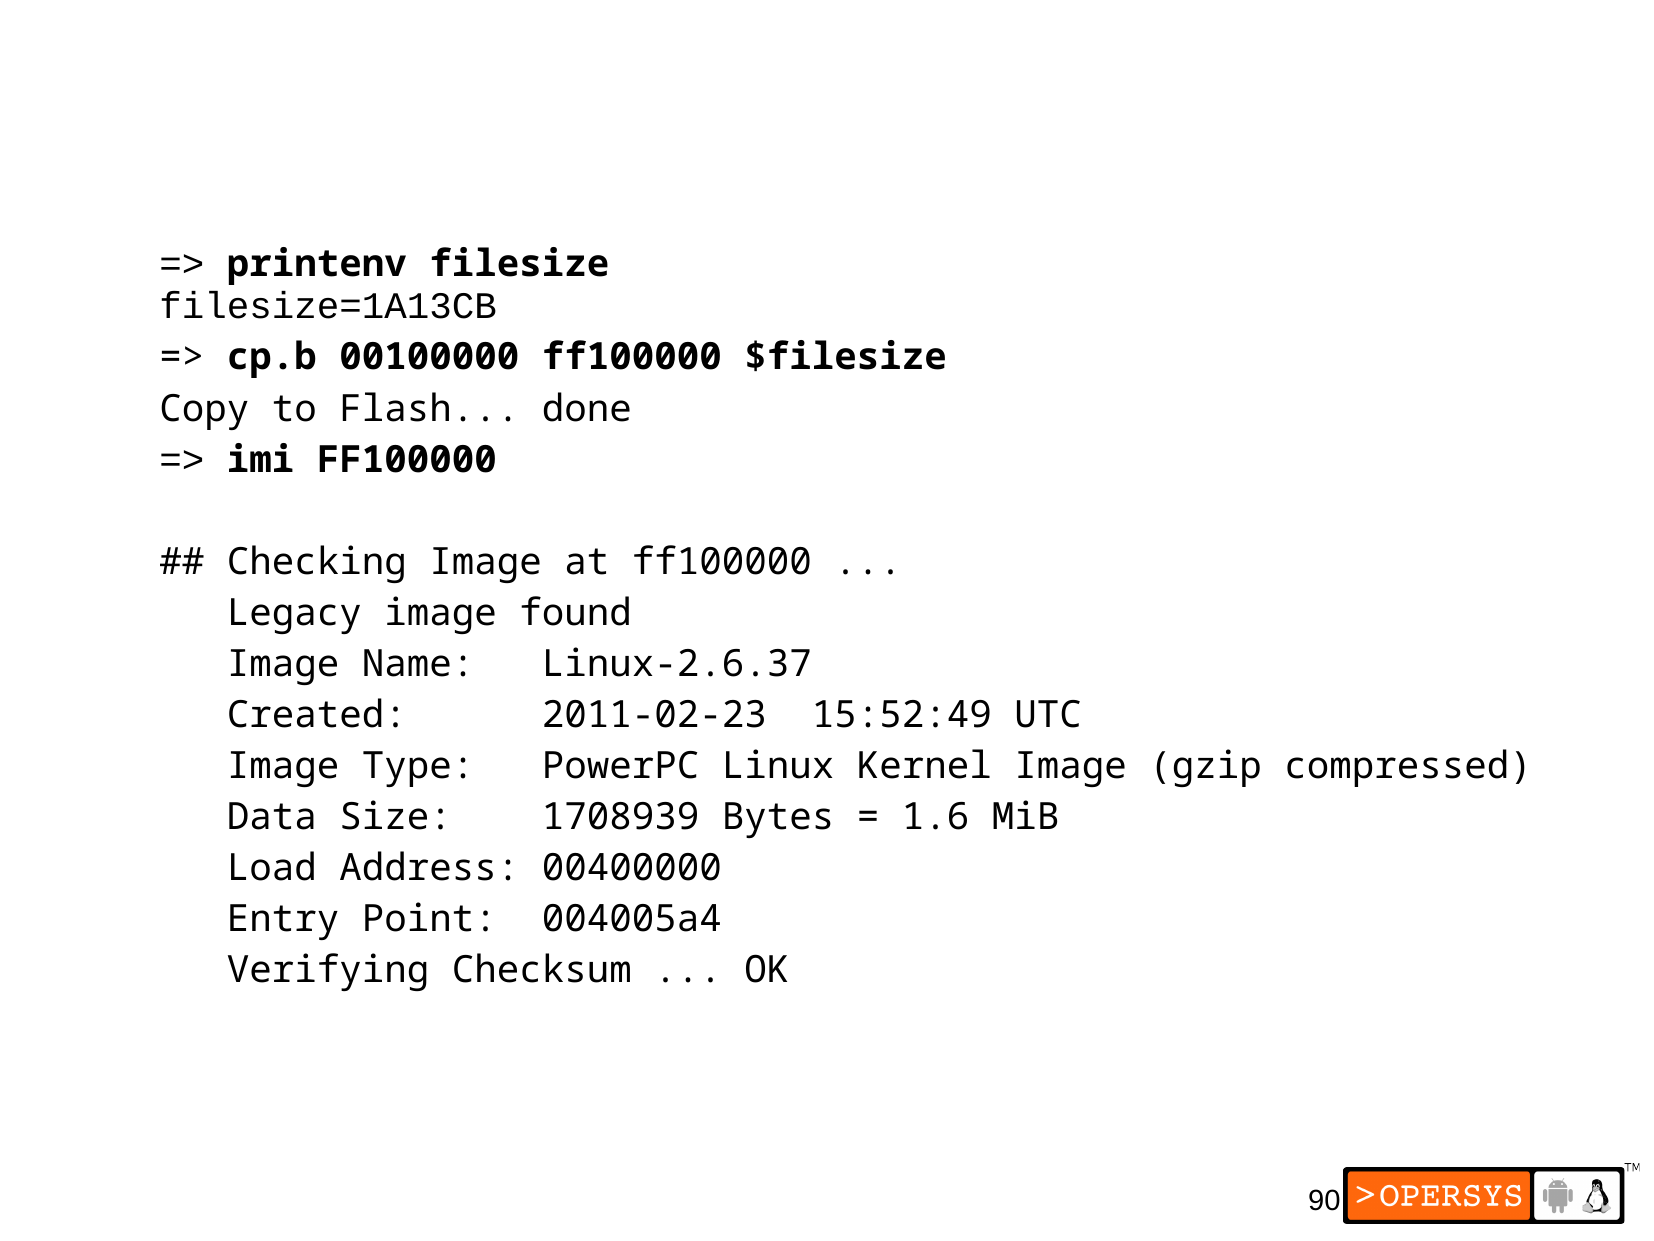

# => printenv filesize
filesize=1A13CB
=> cp.b 00100000 ff100000 $filesize
Copy to Flash... done
=> imi FF100000
## Checking Image at ff100000 ...
 Legacy image found
 Image Name: Linux-2.6.37
 Created: 2011-02-23 15:52:49 UTC
 Image Type: PowerPC Linux Kernel Image (gzip compressed)
 Data Size: 1708939 Bytes = 1.6 MiB
 Load Address: 00400000
 Entry Point: 004005a4
 Verifying Checksum ... OK